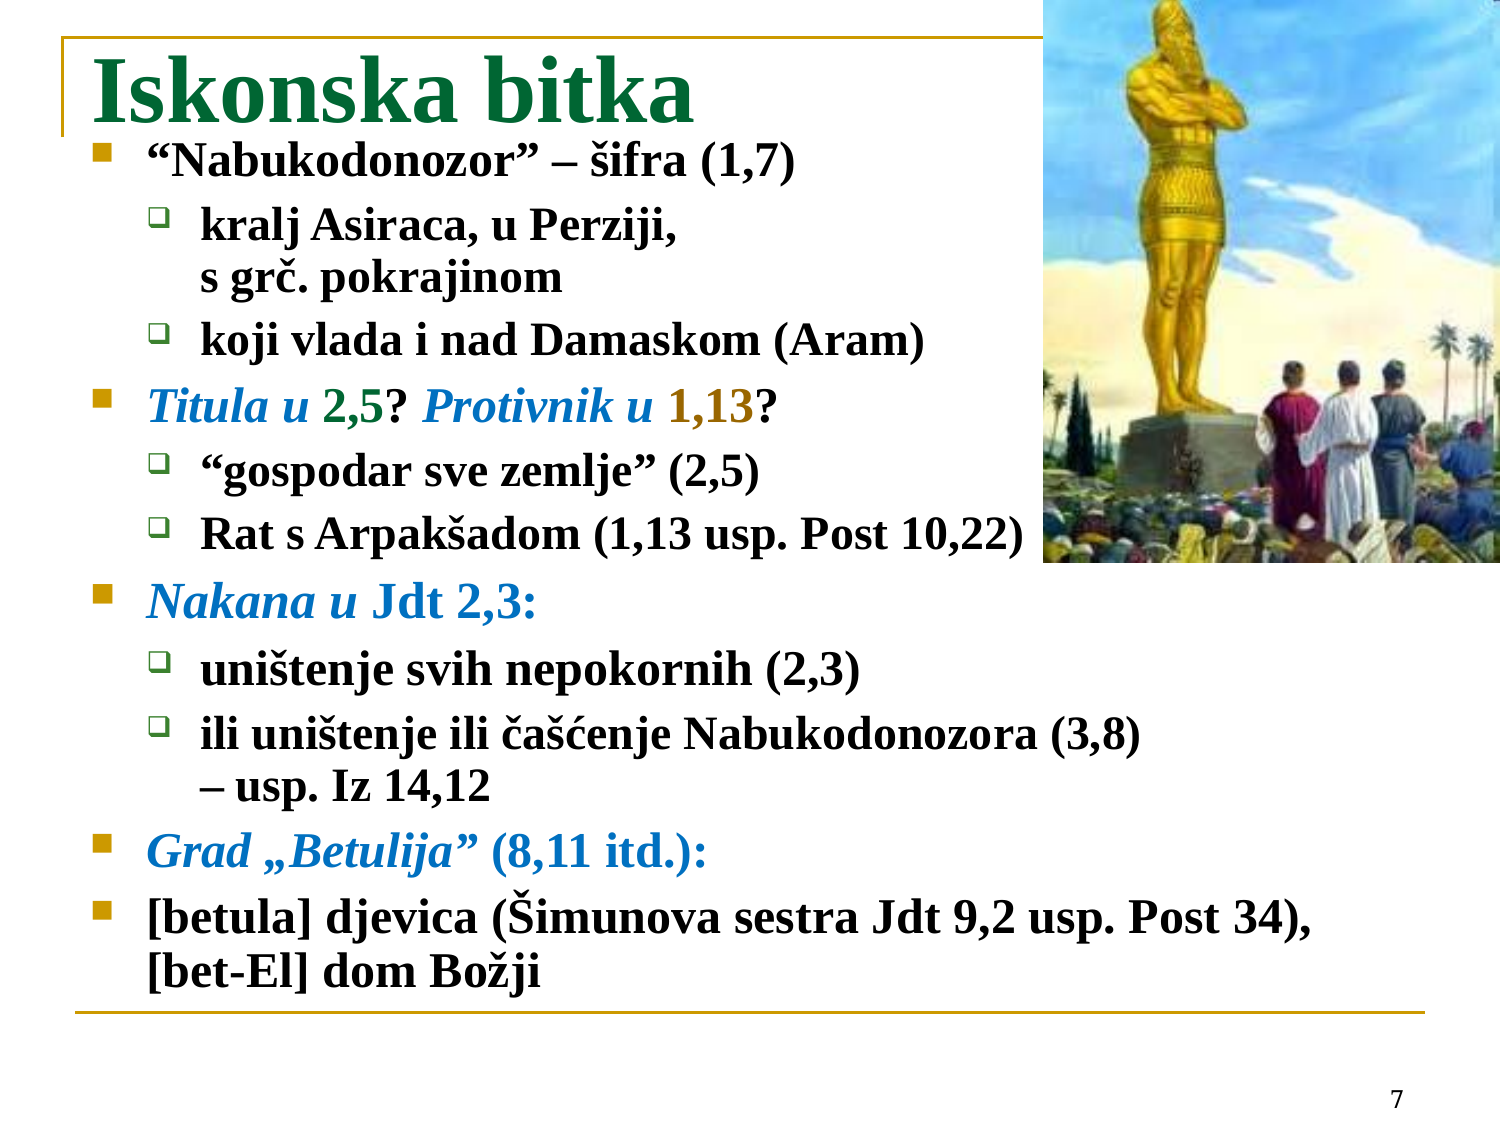

# Iskonska bitka
“Nabukodonozor” – šifra (1,7)
kralj Asiraca, u Perziji,
s grč. pokrajinom
koji vlada i nad Damaskom (Aram)
Titula u 2,5? Protivnik u 1,13?
“gospodar sve zemlje” (2,5)
Rat s Arpakšadom (1,13 usp. Post 10,22)
Nakana u Jdt 2,3:
uništenje svih nepokornih (2,3)
ili uništenje ili čašćenje Nabukodonozora (3,8)
– usp. Iz 14,12
Grad „Betulija” (8,11 itd.):
[betula] djevica (Šimunova sestra Jdt 9,2 usp. Post 34),
[bet-El] dom Božji